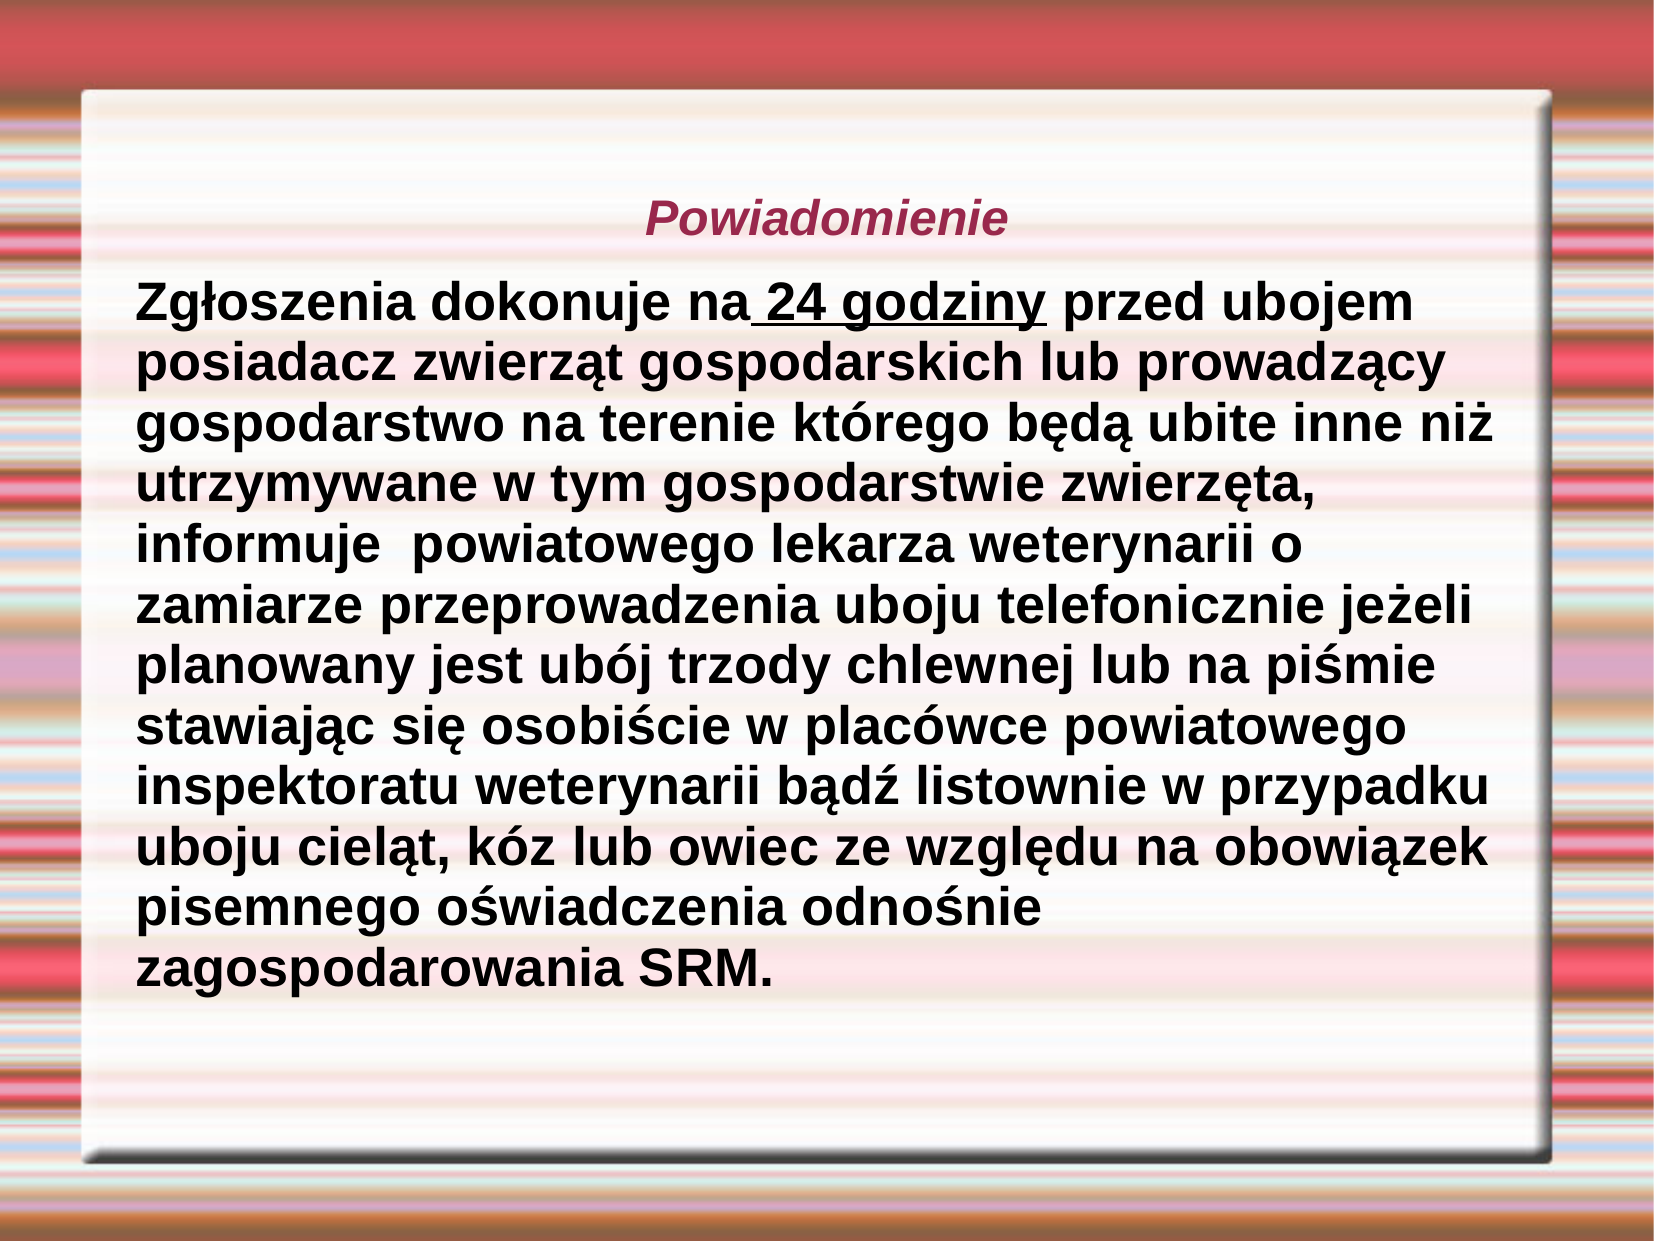

# Powiadomienie
Zgłoszenia dokonuje na 24 godziny przed ubojem posiadacz zwierząt gospodarskich lub prowadzący gospodarstwo na terenie którego będą ubite inne niż utrzymywane w tym gospodarstwie zwierzęta, informuje  powiatowego lekarza weterynarii o zamiarze przeprowadzenia uboju telefonicznie jeżeli planowany jest ubój trzody chlewnej lub na piśmie stawiając się osobiście w placówce powiatowego inspektoratu weterynarii bądź listownie w przypadku uboju cieląt, kóz lub owiec ze względu na obowiązek pisemnego oświadczenia odnośnie zagospodarowania SRM.